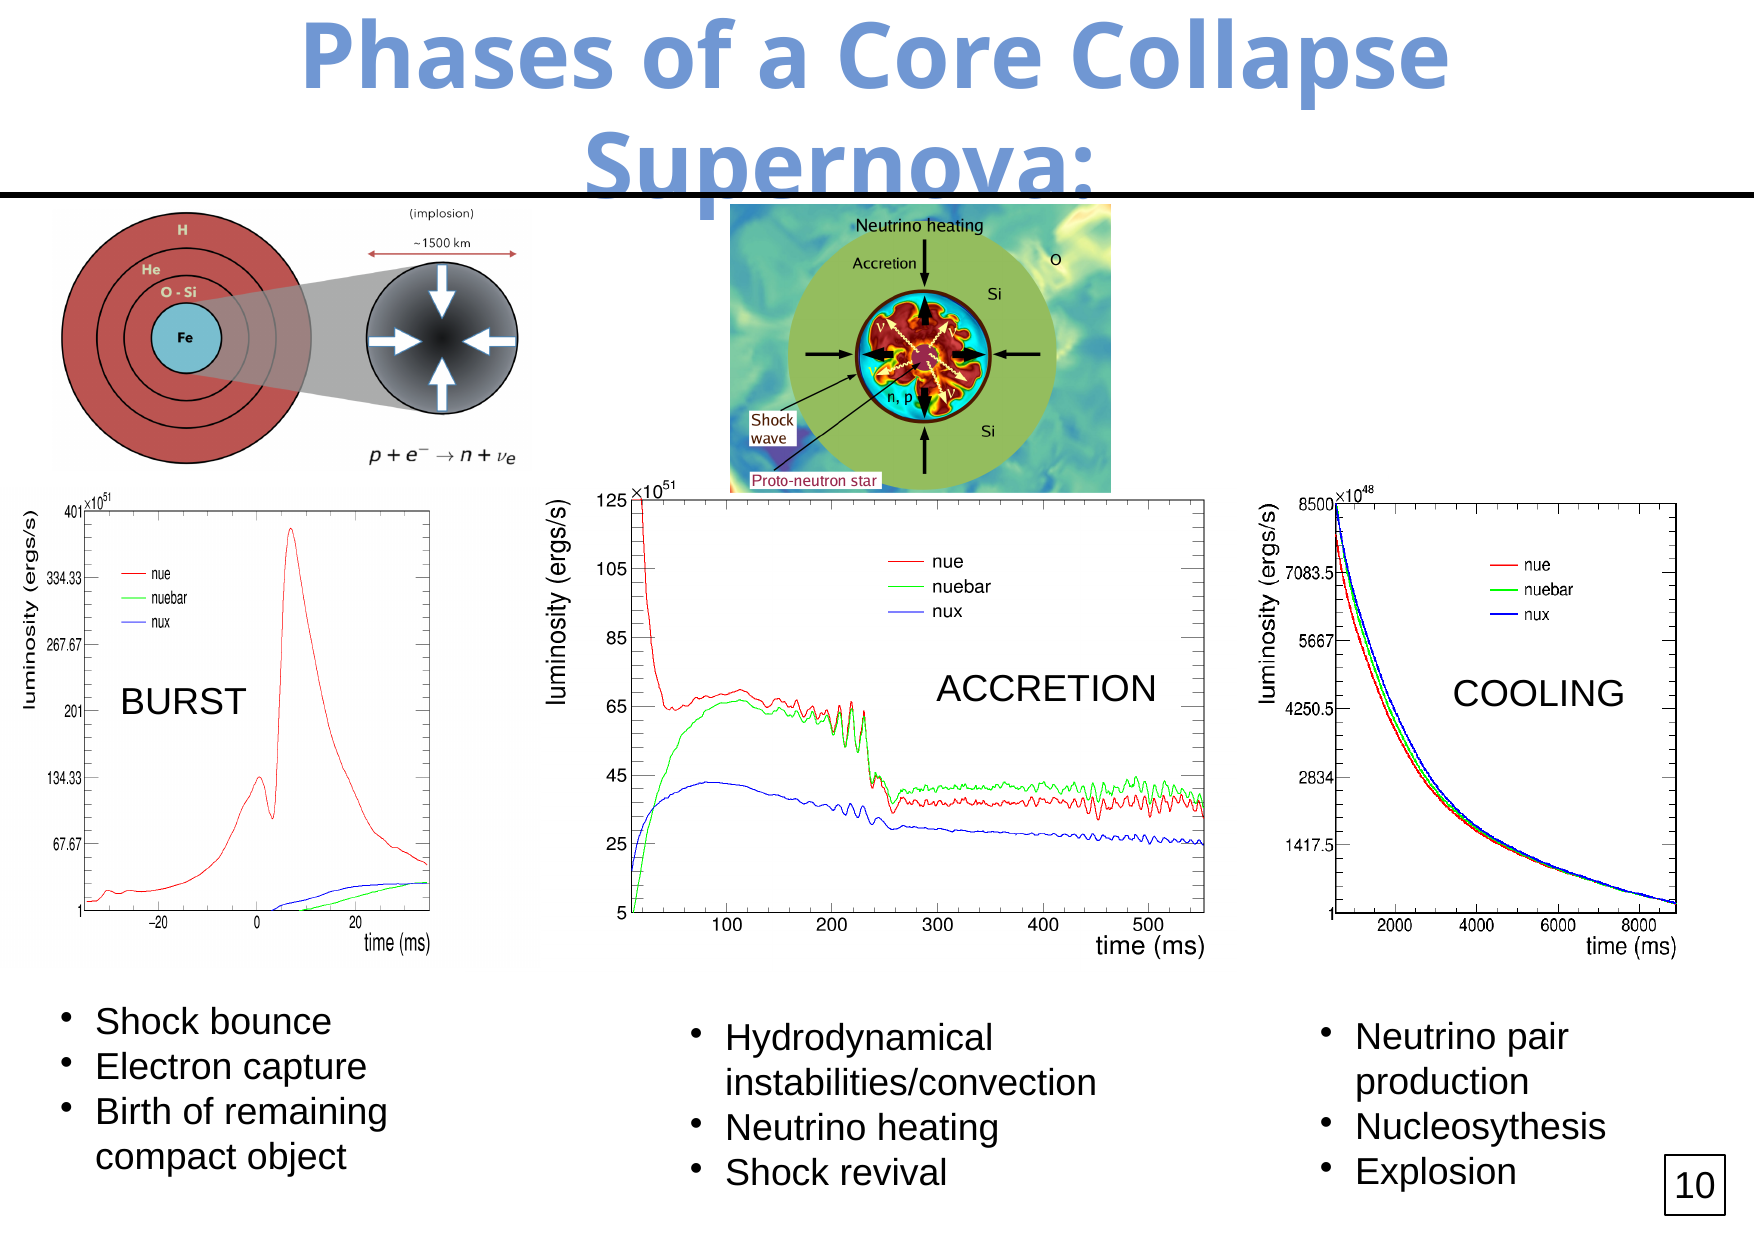

Phases of a Core Collapse Supernova:
ACCRETION
COOLING
BURST
Shock bounce
Electron capture
Birth of remaining compact object
Neutrino pair production
Nucleosythesis
Explosion
Hydrodynamical instabilities/convection
Neutrino heating
Shock revival
10